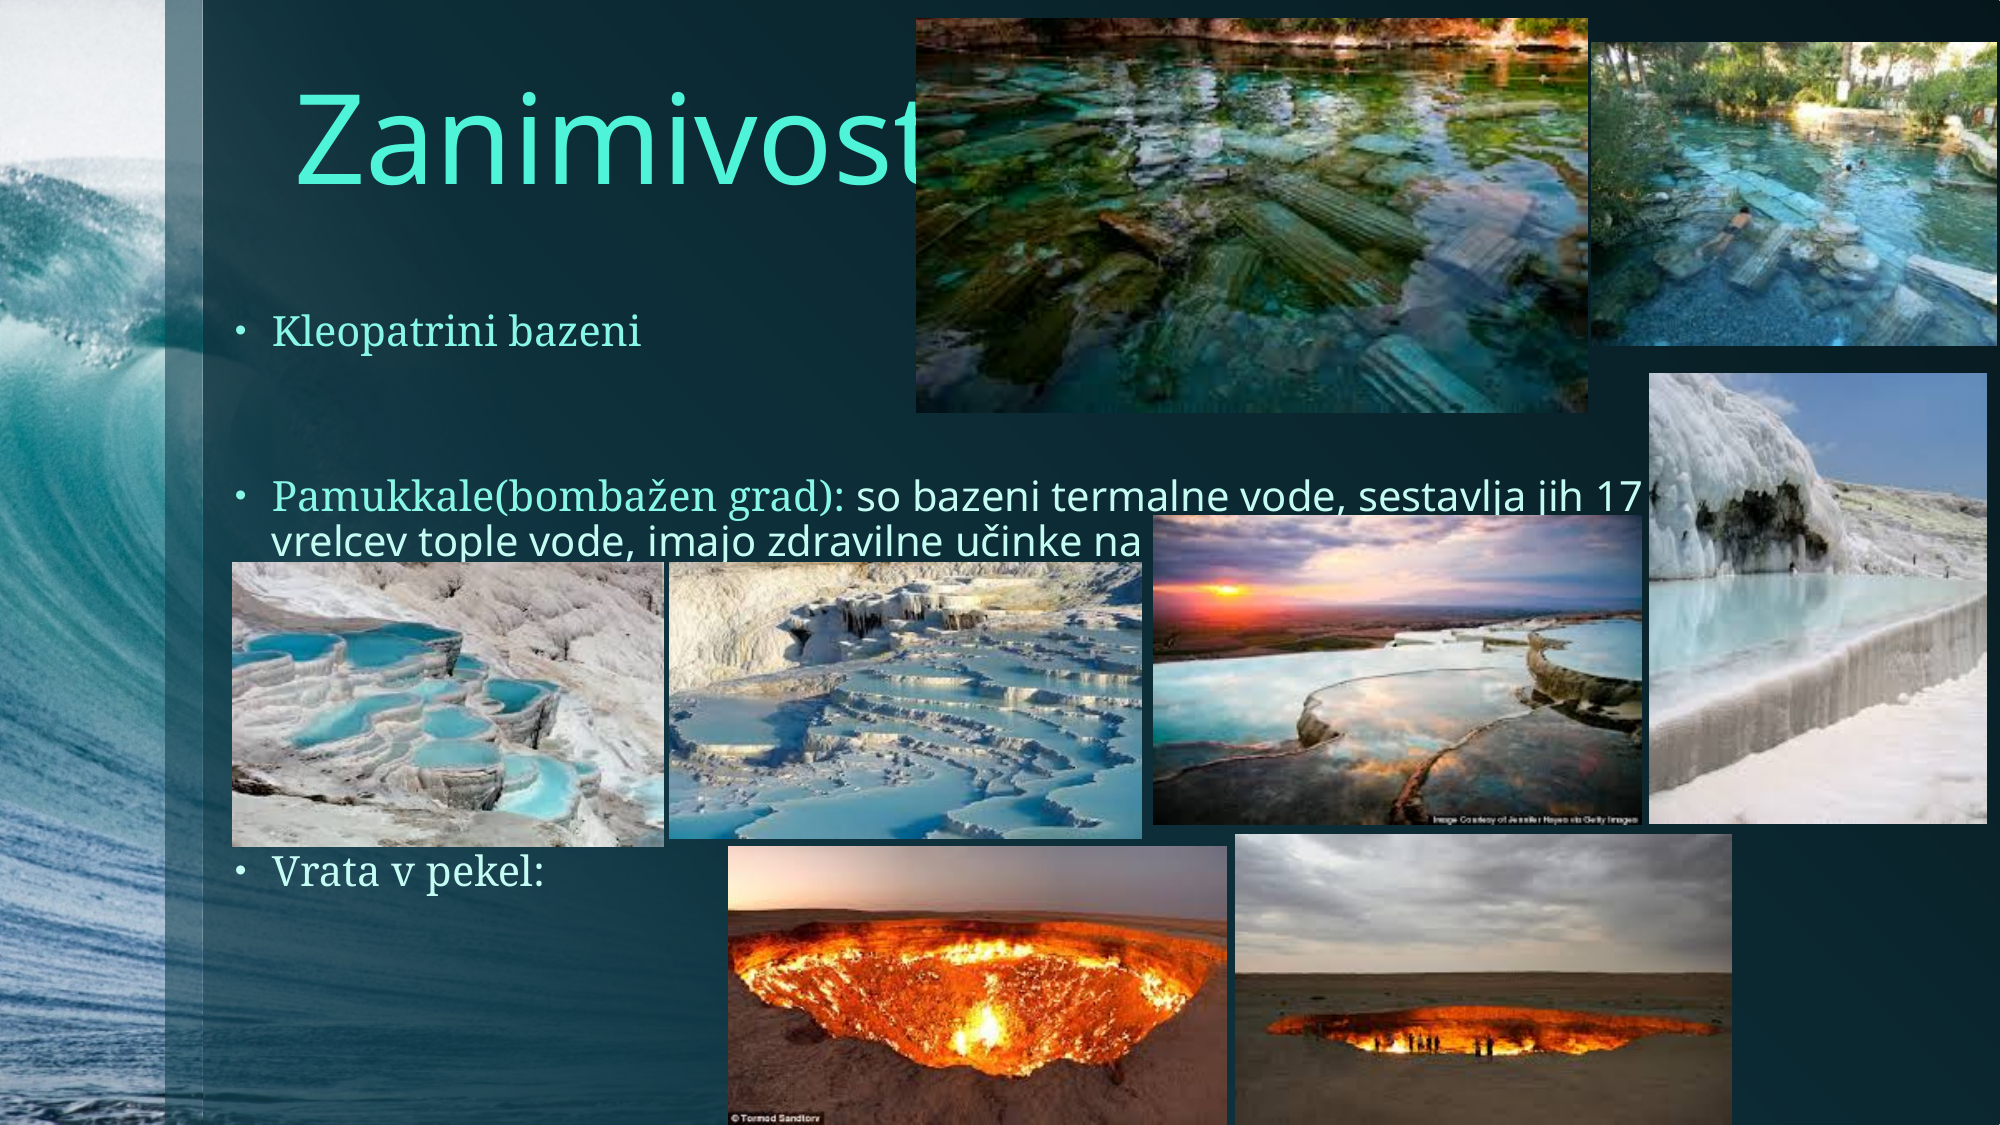

# Zanimivosti
Kleopatrini bazeni
Pamukkale(bombažen grad): so bazeni termalne vode, sestavlja jih 17 vrelcev tople vode, imajo zdravilne učinke na telo.
Vrata v pekel: